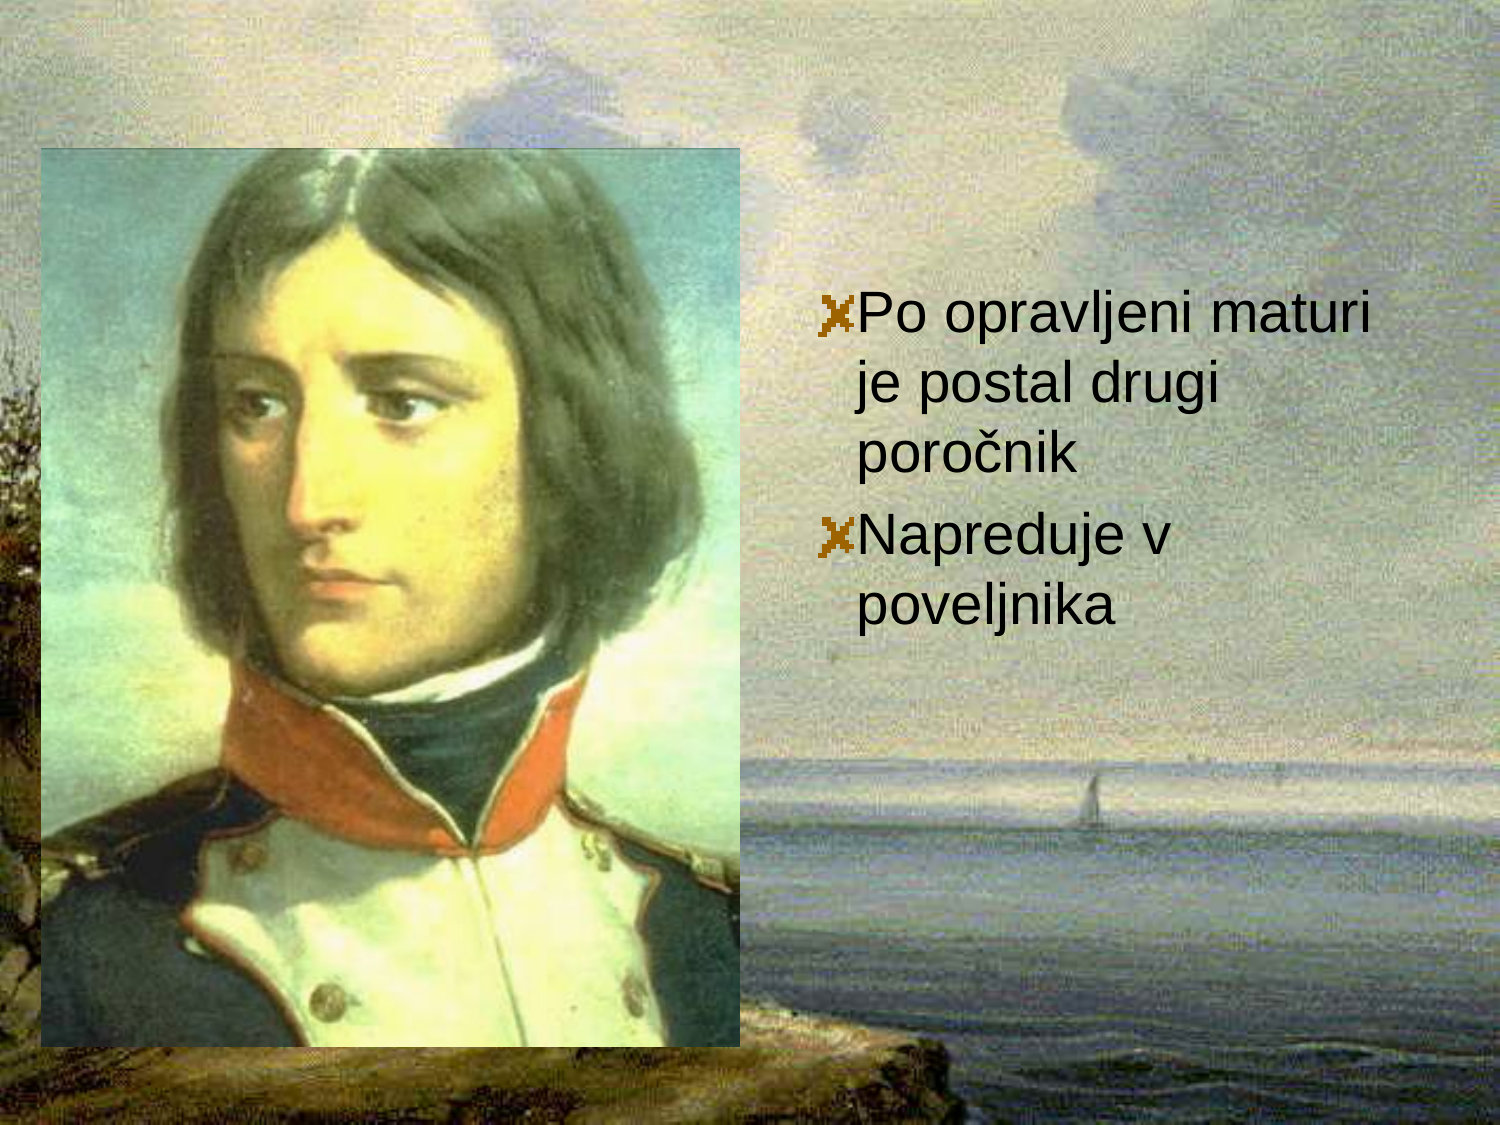

#
Po opravljeni maturi je postal drugi poročnik
Napreduje v poveljnika